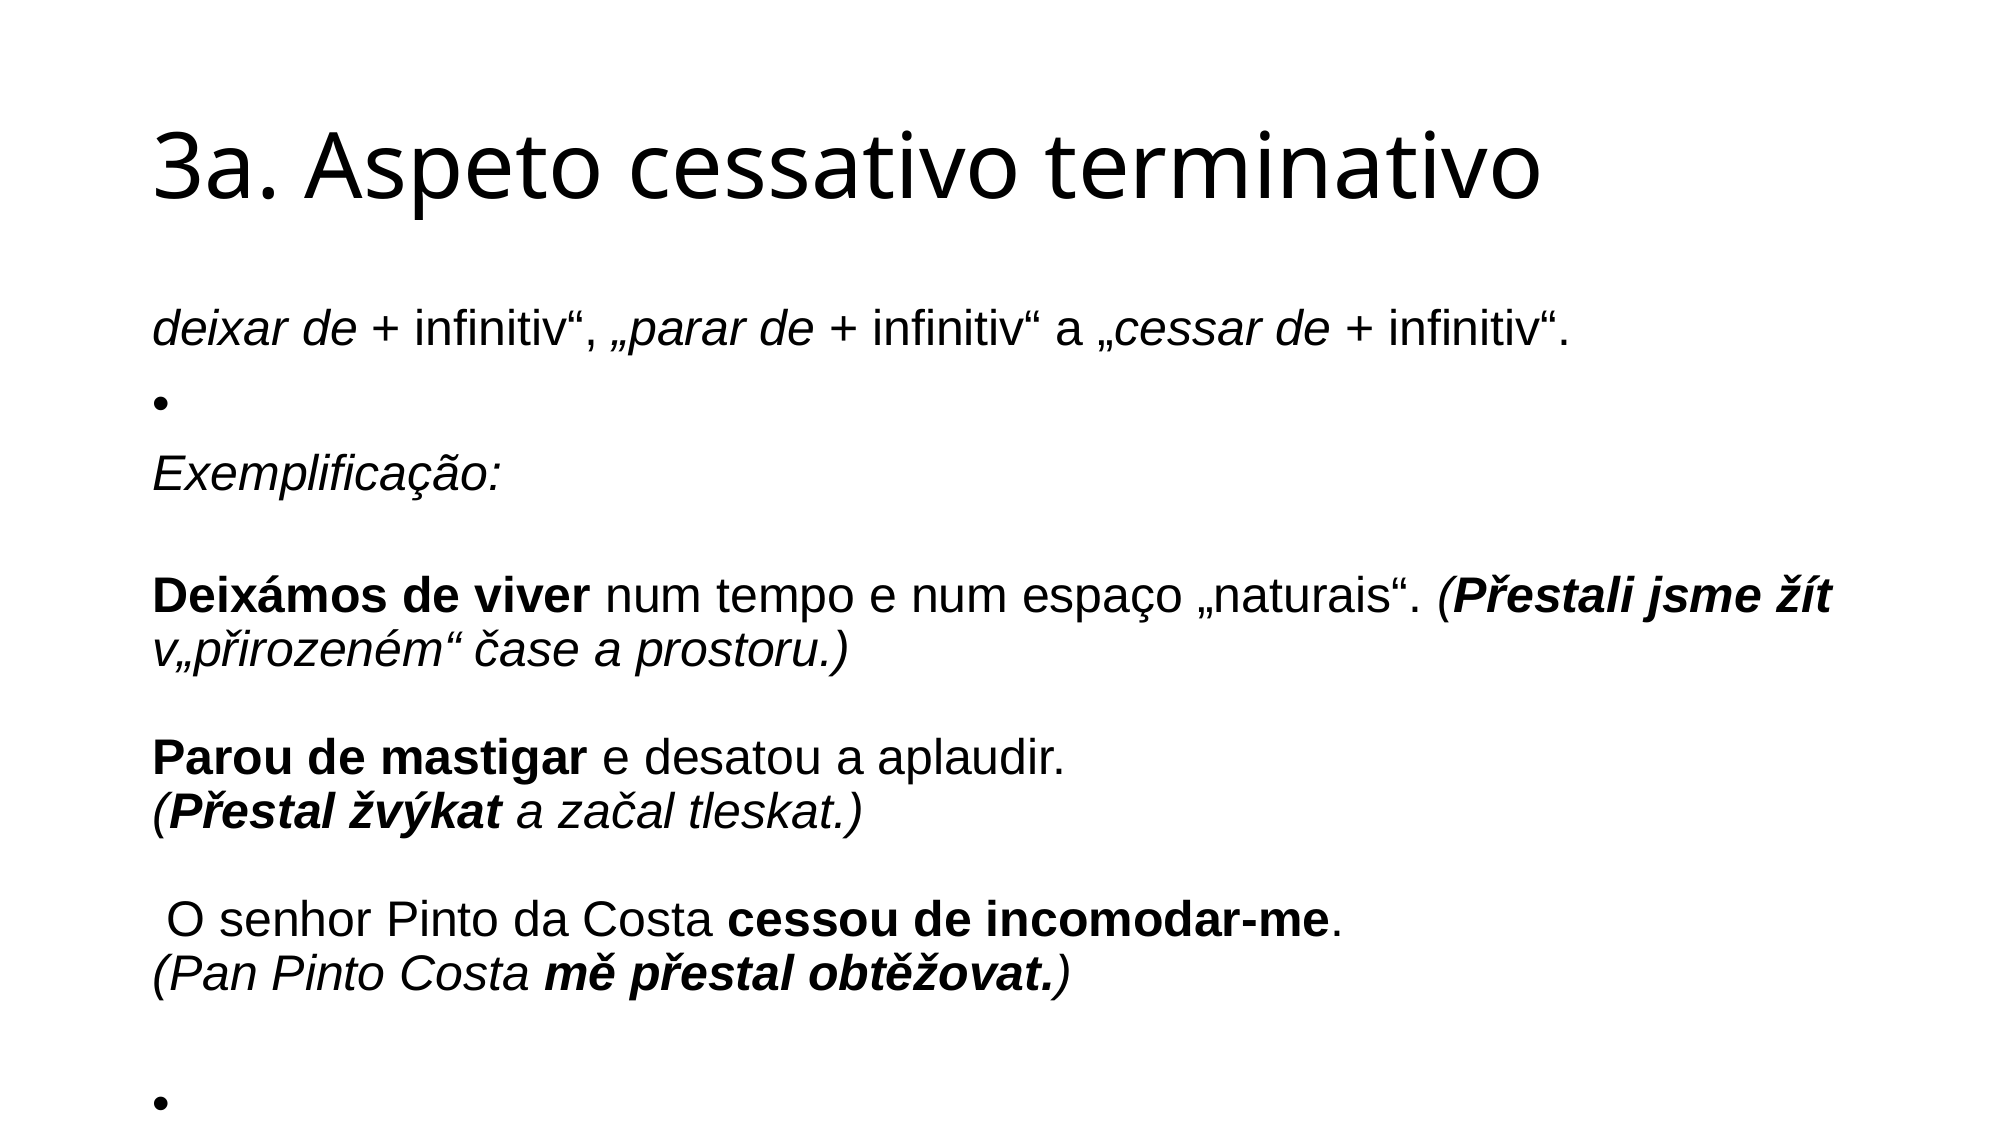

# 3a. Aspeto cessativo terminativo
deixar de + infinitiv“, „parar de + infinitiv“ a „cessar de + infinitiv“.
Exemplificação:
Deixámos de viver num tempo e num espaço „naturais“. (Přestali jsme žít v„přirozeném“ čase a prostoru.)
Parou de mastigar e desatou a aplaudir.
(Přestal žvýkat a začal tleskat.)
 O senhor Pinto da Costa cessou de incomodar-me.
(Pan Pinto Costa mě přestal obtěžovat.)